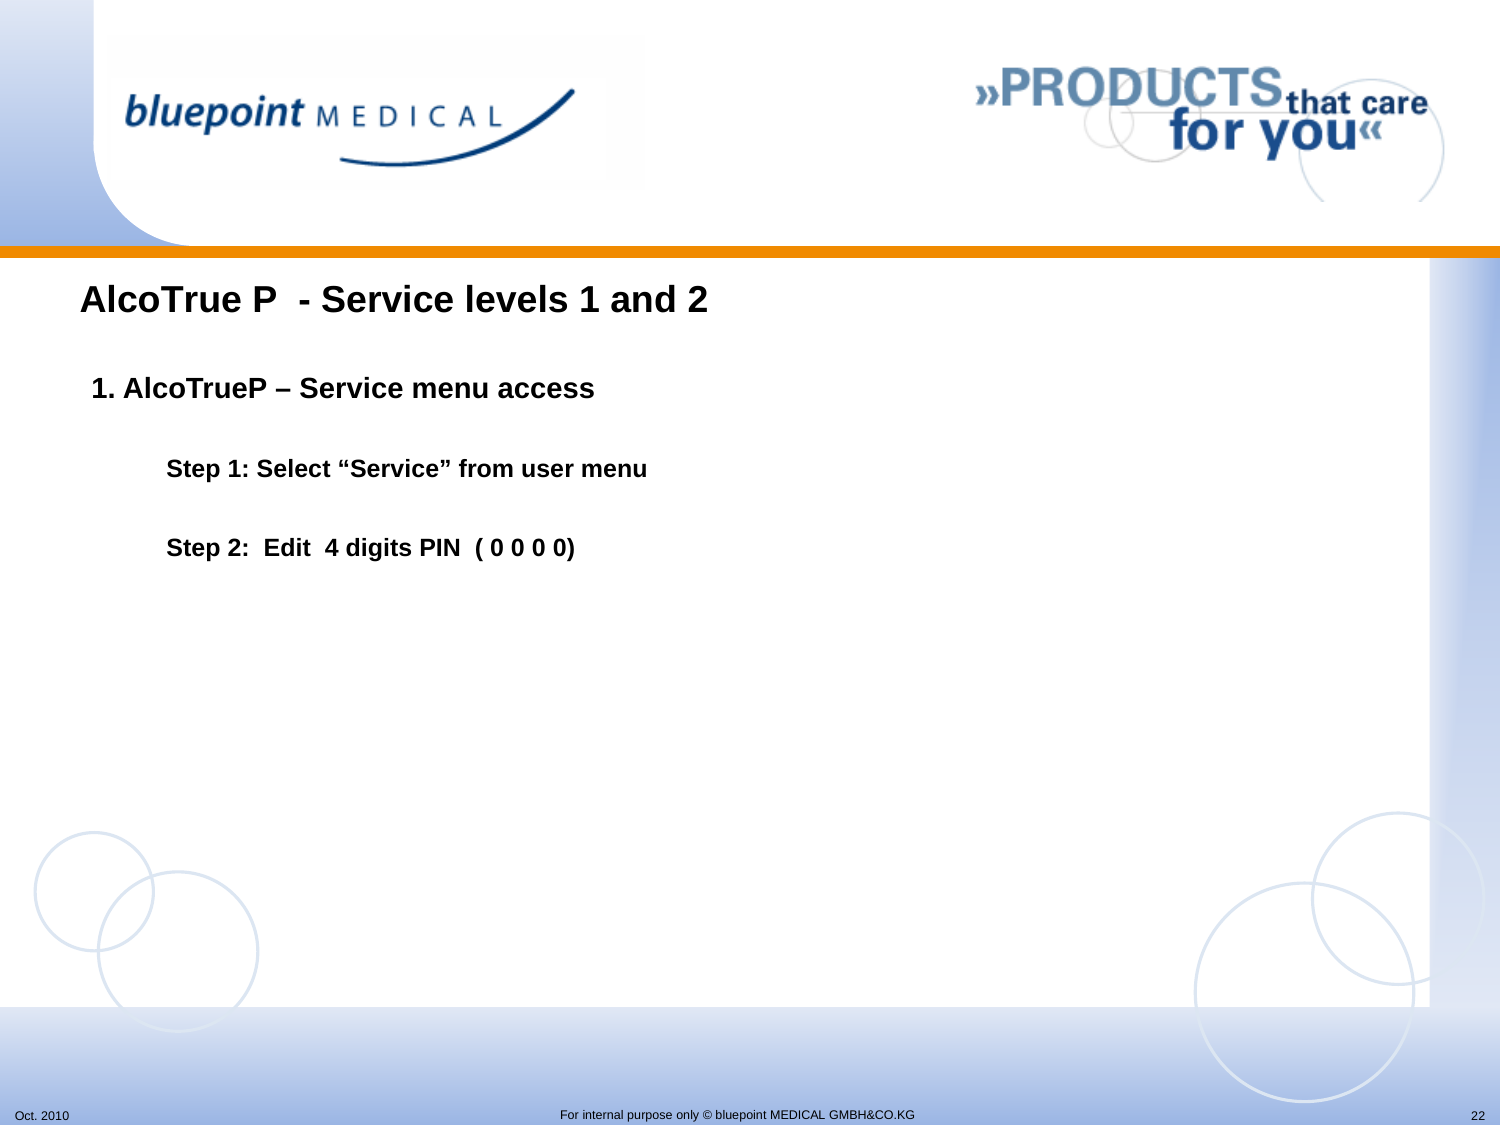

AlcoTrue P - Service levels 1 and 2
# 1. AlcoTrueP – Service menu access
Step 1: Select “Service” from user menu
Step 2: Edit 4 digits PIN ( 0 0 0 0)